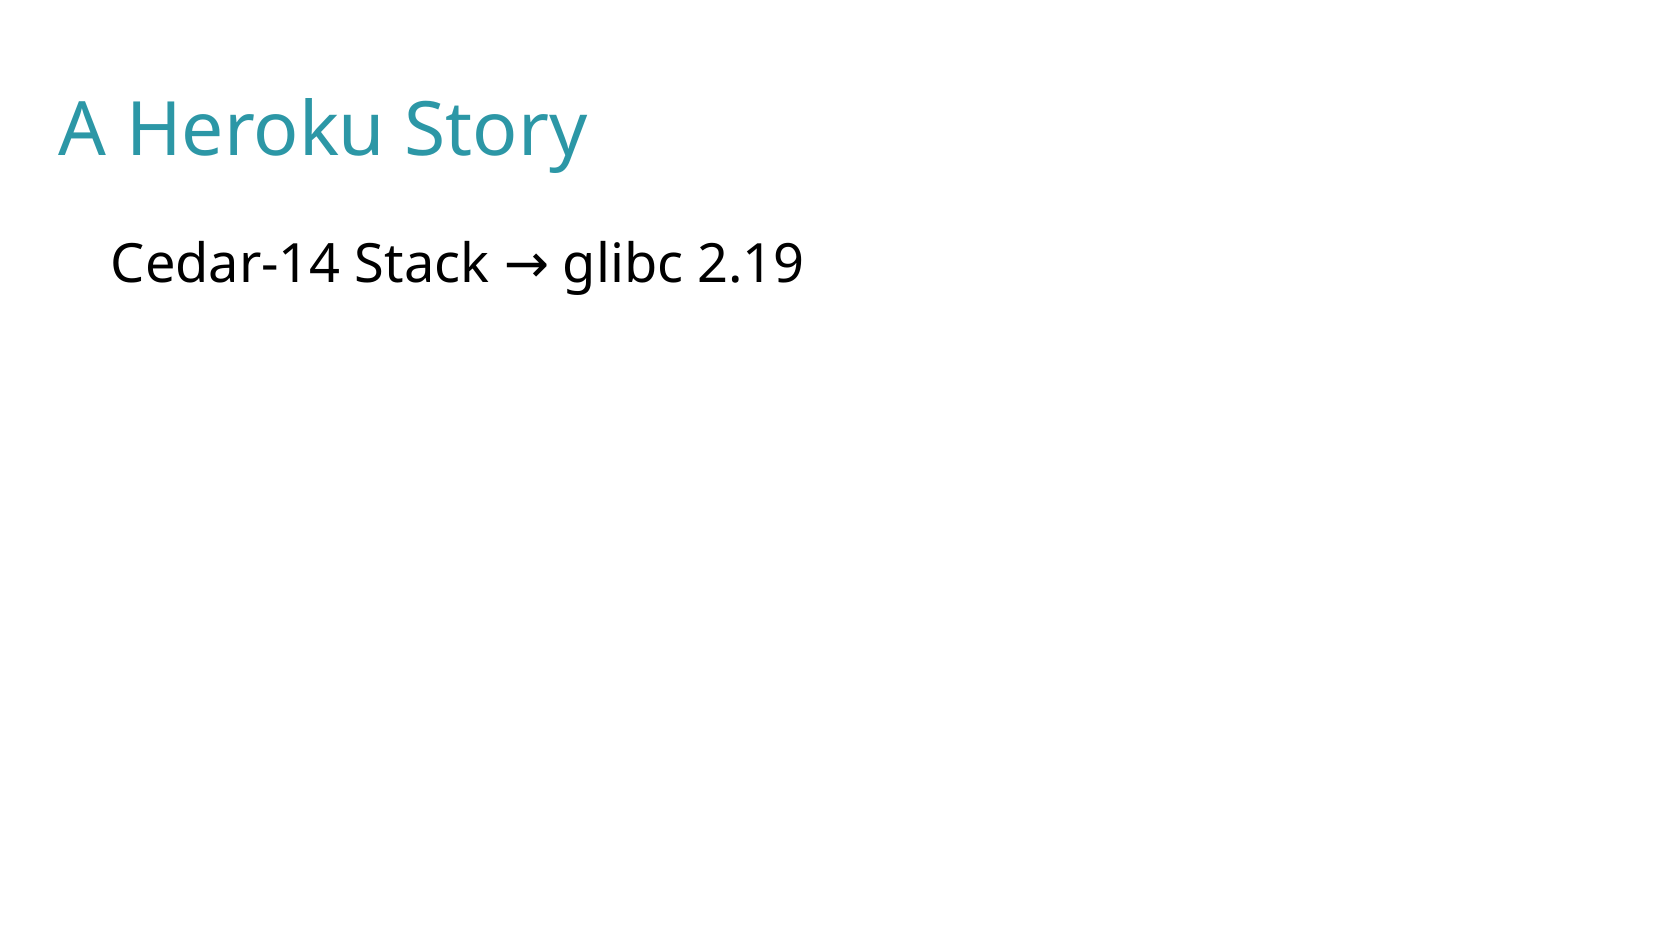

# A Heroku Story
Cedar-14 Stack → glibc 2.19